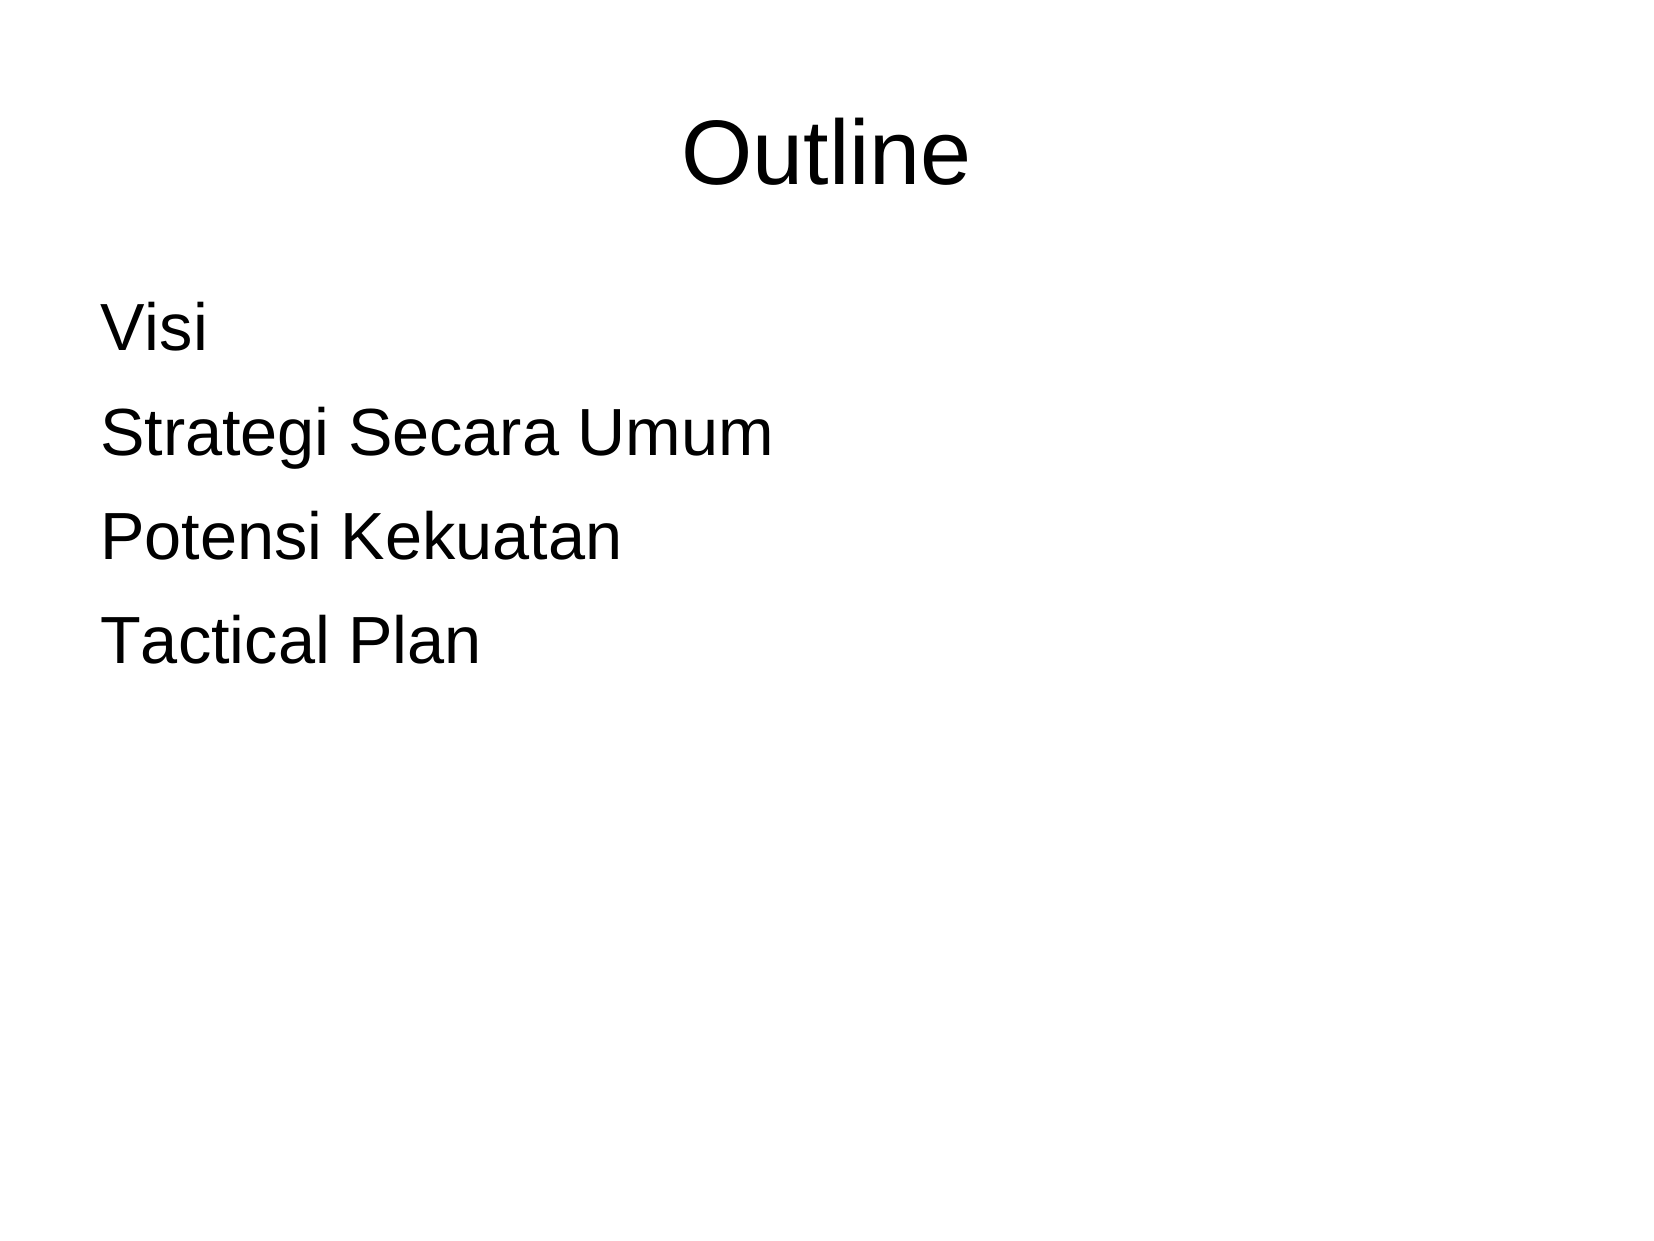

# Outline
Visi
Strategi Secara Umum
Potensi Kekuatan
Tactical Plan